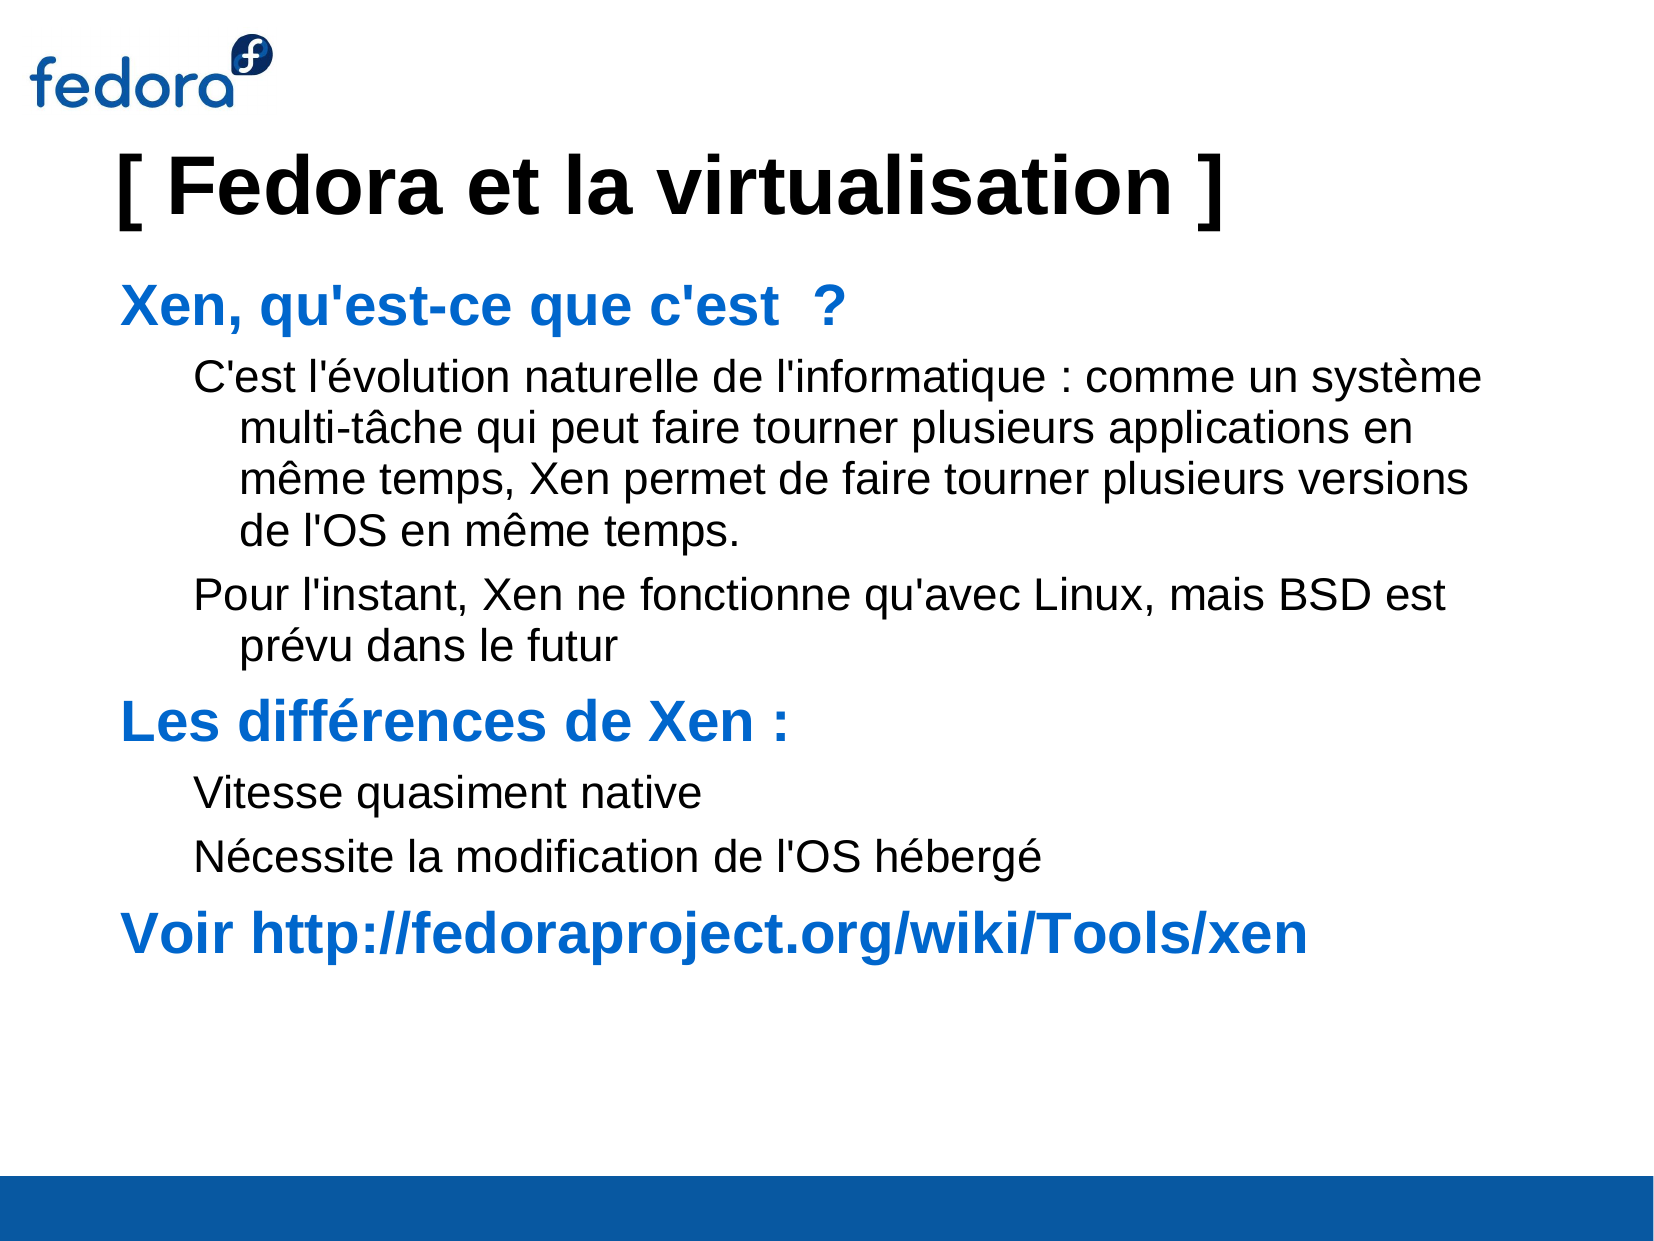

# [ Fedora et la virtualisation ]
Xen, qu'est-ce que c'est ?
C'est l'évolution naturelle de l'informatique : comme un système multi-tâche qui peut faire tourner plusieurs applications en même temps, Xen permet de faire tourner plusieurs versions de l'OS en même temps.
Pour l'instant, Xen ne fonctionne qu'avec Linux, mais BSD est prévu dans le futur
Les différences de Xen :
Vitesse quasiment native
Nécessite la modification de l'OS hébergé
Voir http://fedoraproject.org/wiki/Tools/xen